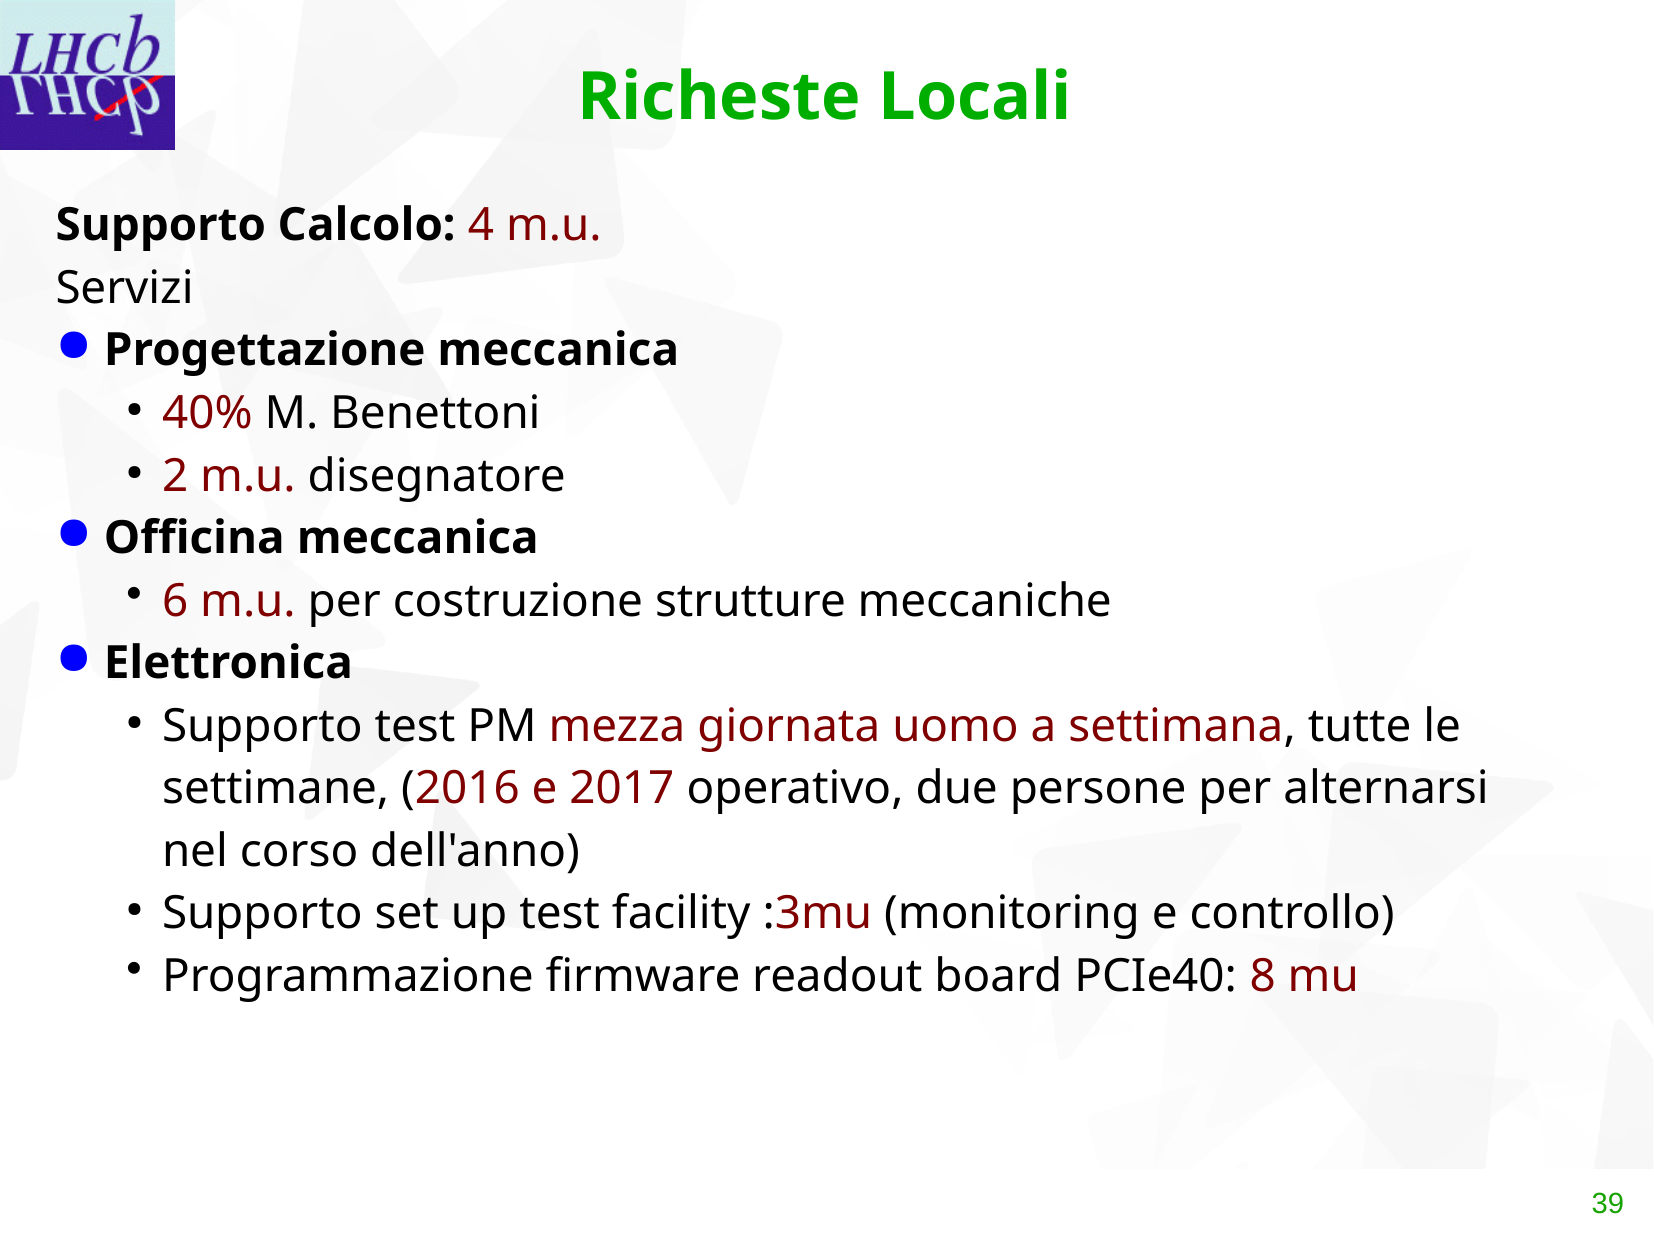

# Richeste Locali
Supporto Calcolo: 4 m.u.
Servizi
 Progettazione meccanica
40% M. Benettoni
2 m.u. disegnatore
 Officina meccanica
6 m.u. per costruzione strutture meccaniche
 Elettronica
Supporto test PM mezza giornata uomo a settimana, tutte le settimane, (2016 e 2017 operativo, due persone per alternarsi nel corso dell'anno)
Supporto set up test facility :3mu (monitoring e controllo)
Programmazione firmware readout board PCIe40: 8 mu
39